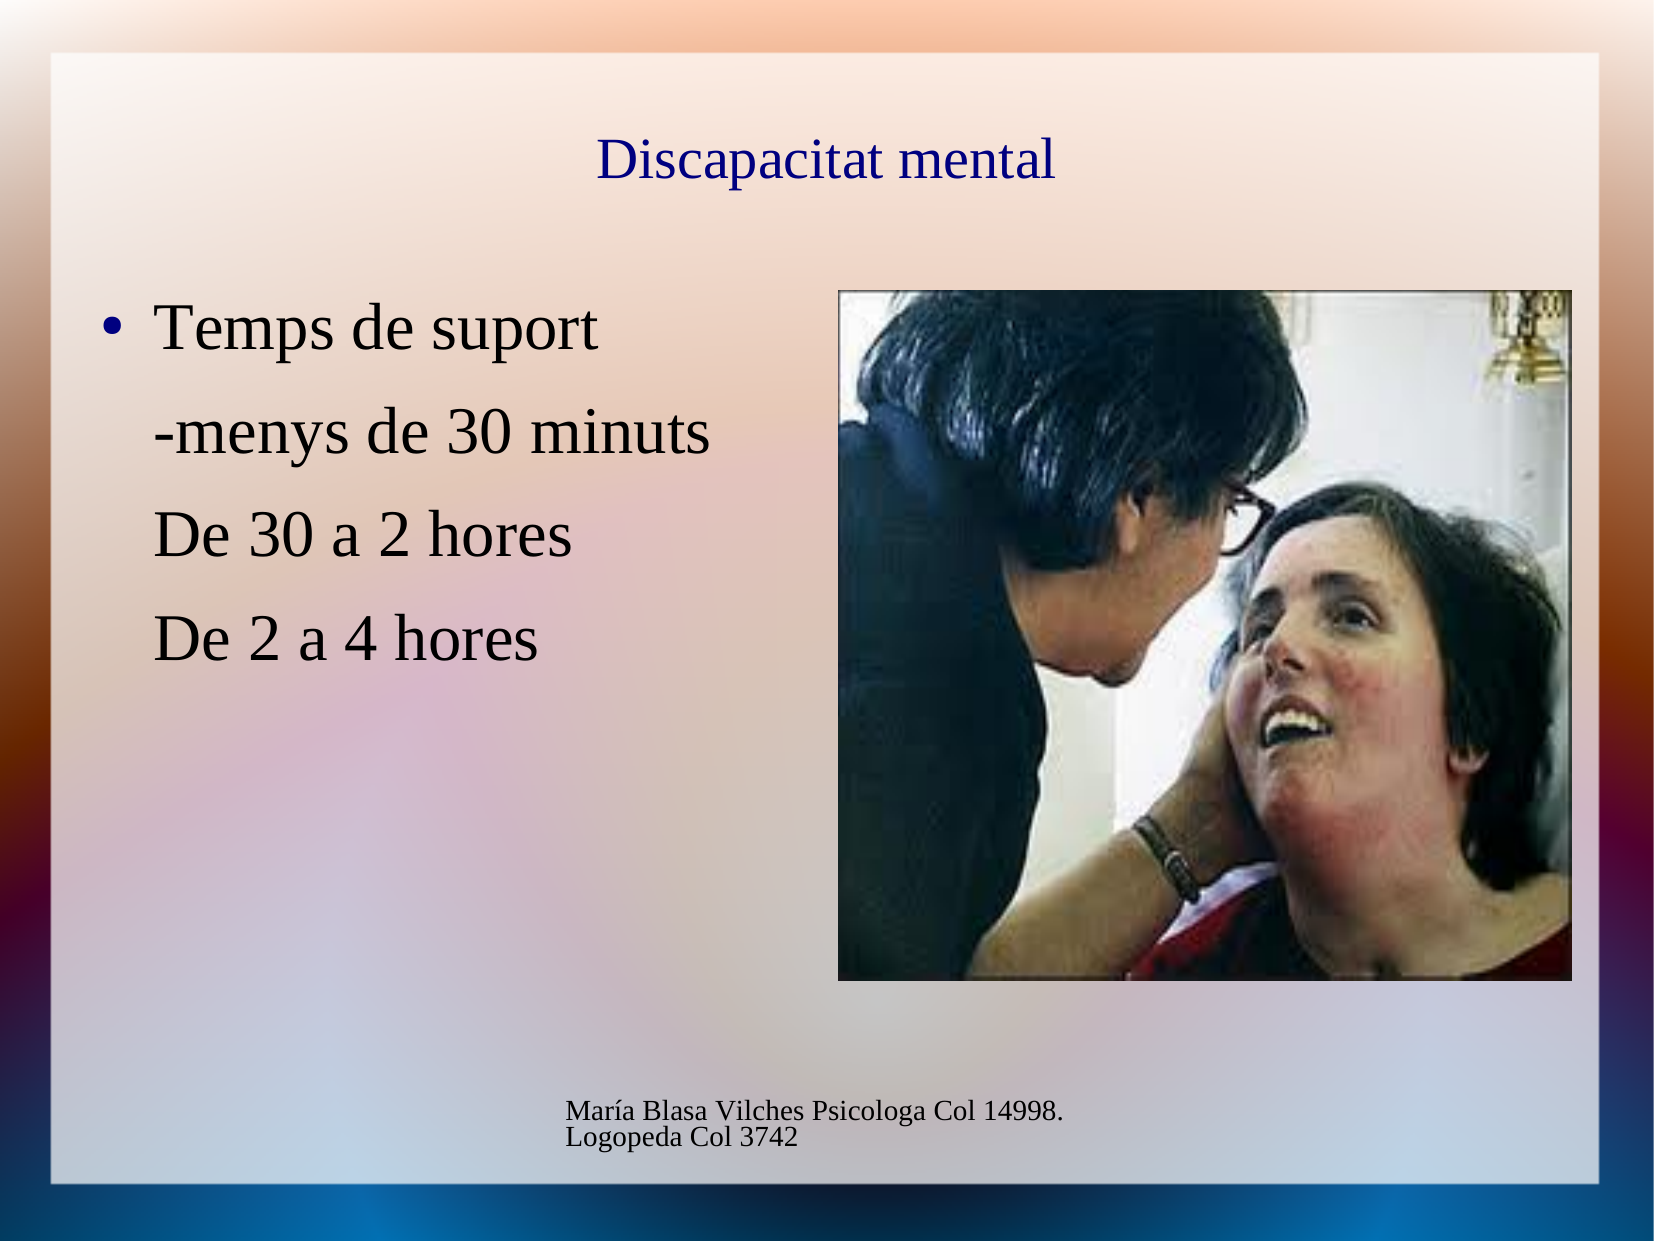

# Discapacitat mental
Temps de suport
-menys de 30 minuts
De 30 a 2 hores
De 2 a 4 hores
María Blasa Vilches Psicologa Col 14998. Logopeda Col 3742